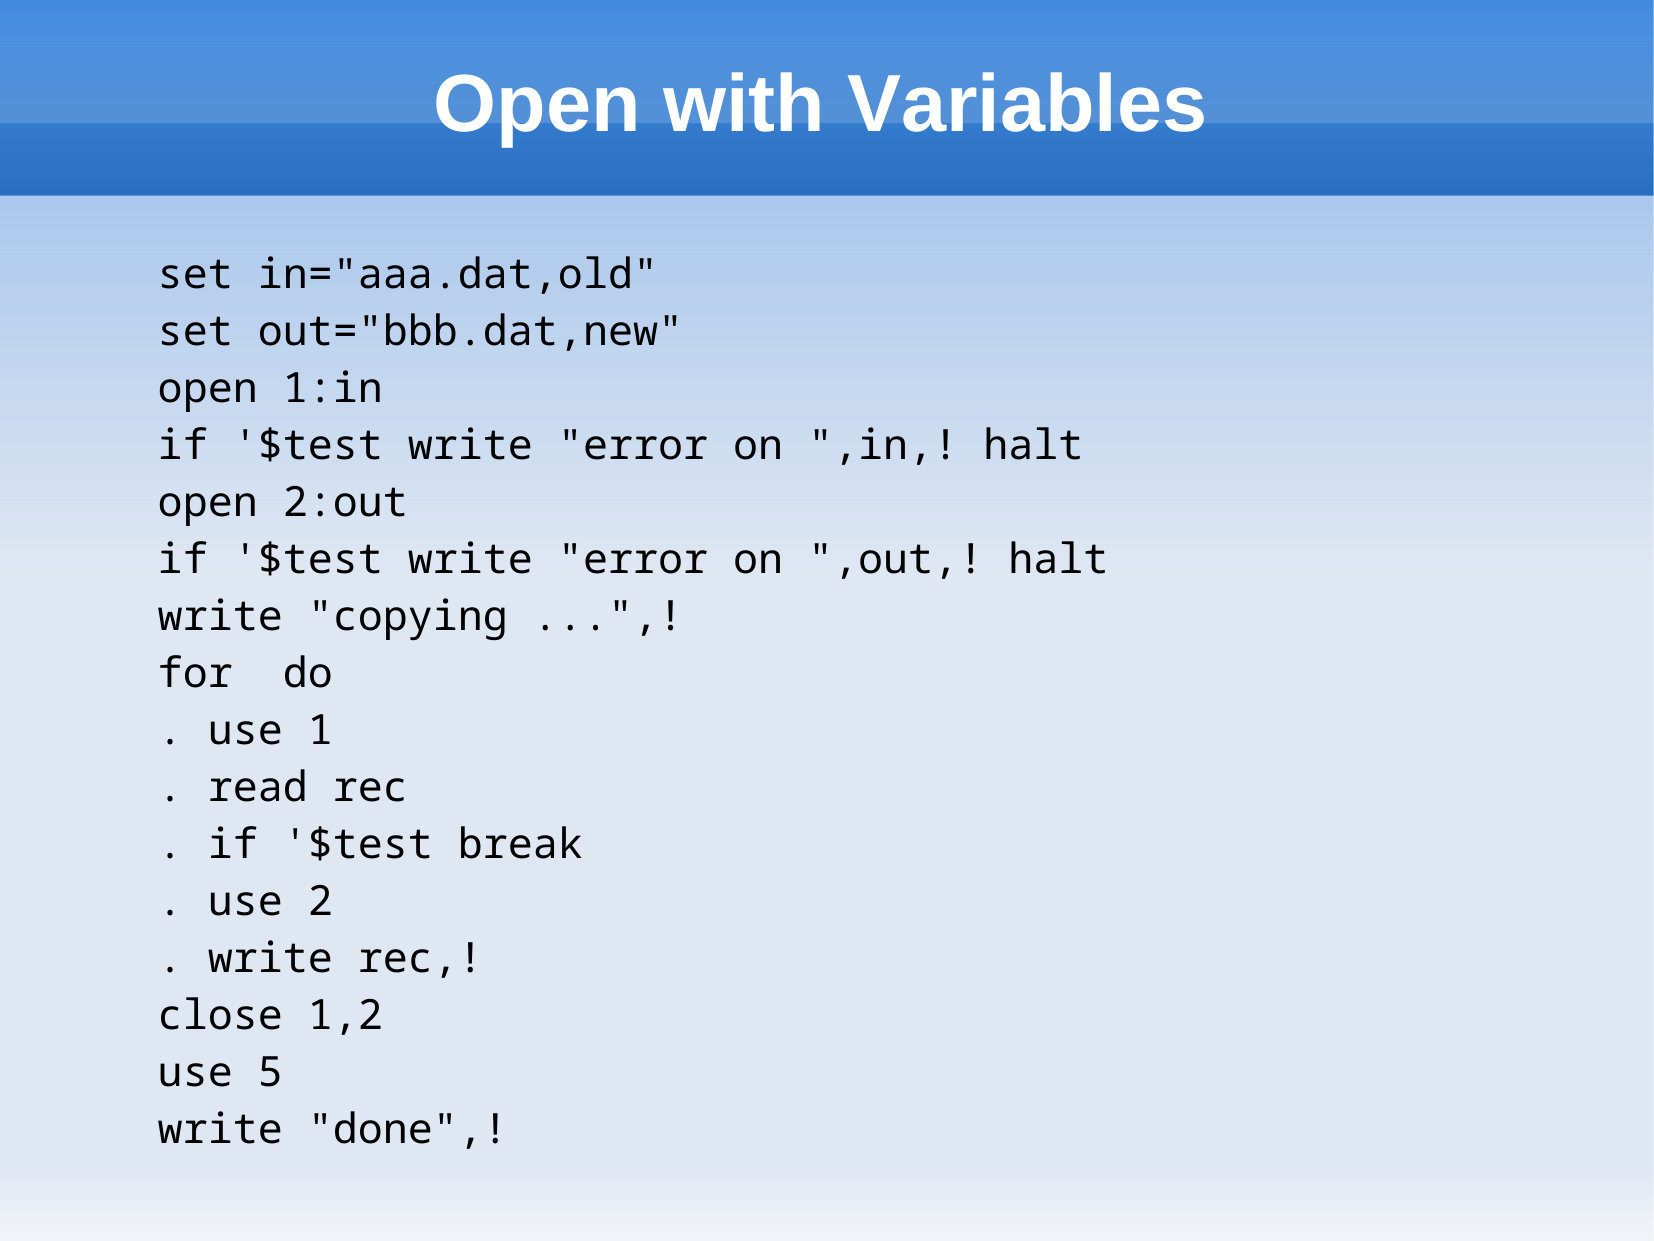

# Open with Variables
 set in="aaa.dat,old"
 set out="bbb.dat,new"
 open 1:in
 if '$test write "error on ",in,! halt
 open 2:out
 if '$test write "error on ",out,! halt
 write "copying ...",!
 for do
 . use 1
 . read rec
 . if '$test break
 . use 2
 . write rec,!
 close 1,2
 use 5
 write "done",!